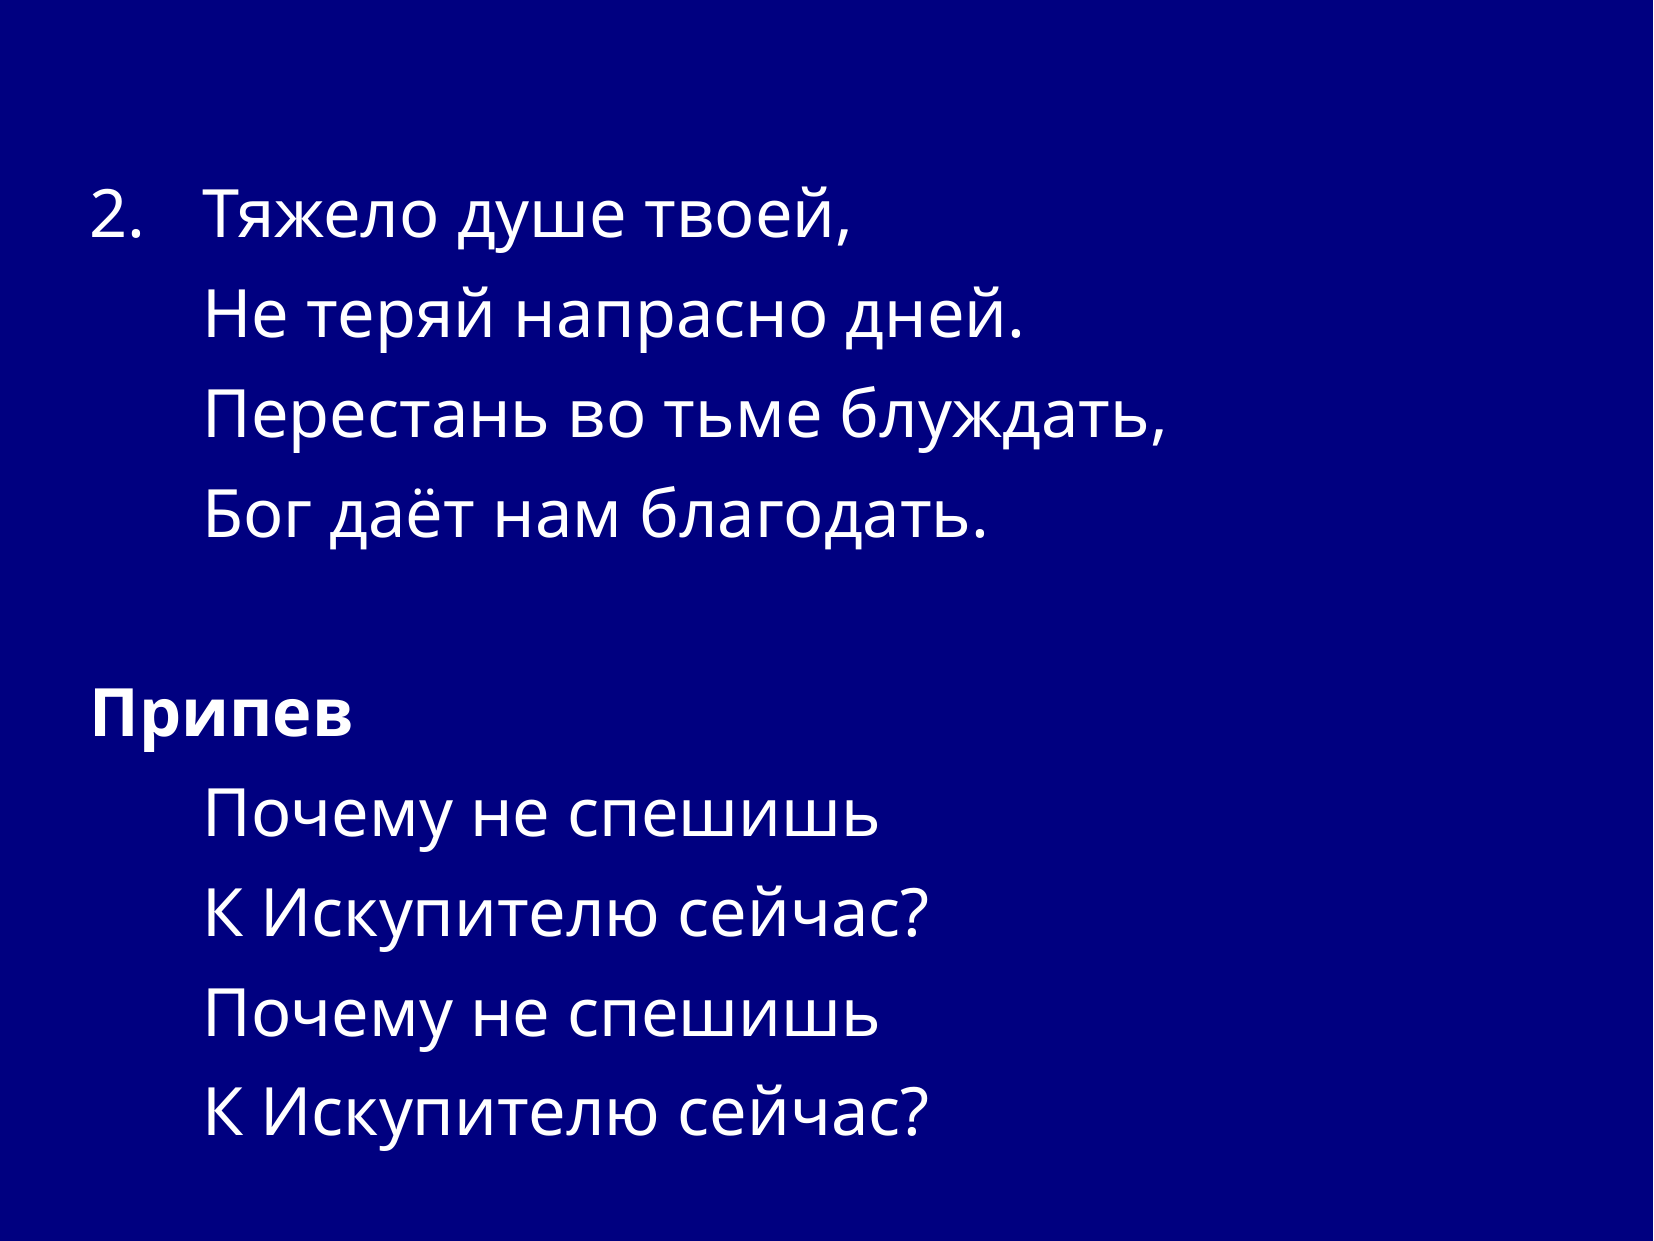

2.	Тяжело душе твоей,
	Не теряй напрасно дней.
	Перестань во тьме блуждать,
	Бог даёт нам благодать.
Припев
	Почему не спешишь
	К Искупителю сейчас?
	Почему не спешишь
	К Искупителю сейчас?